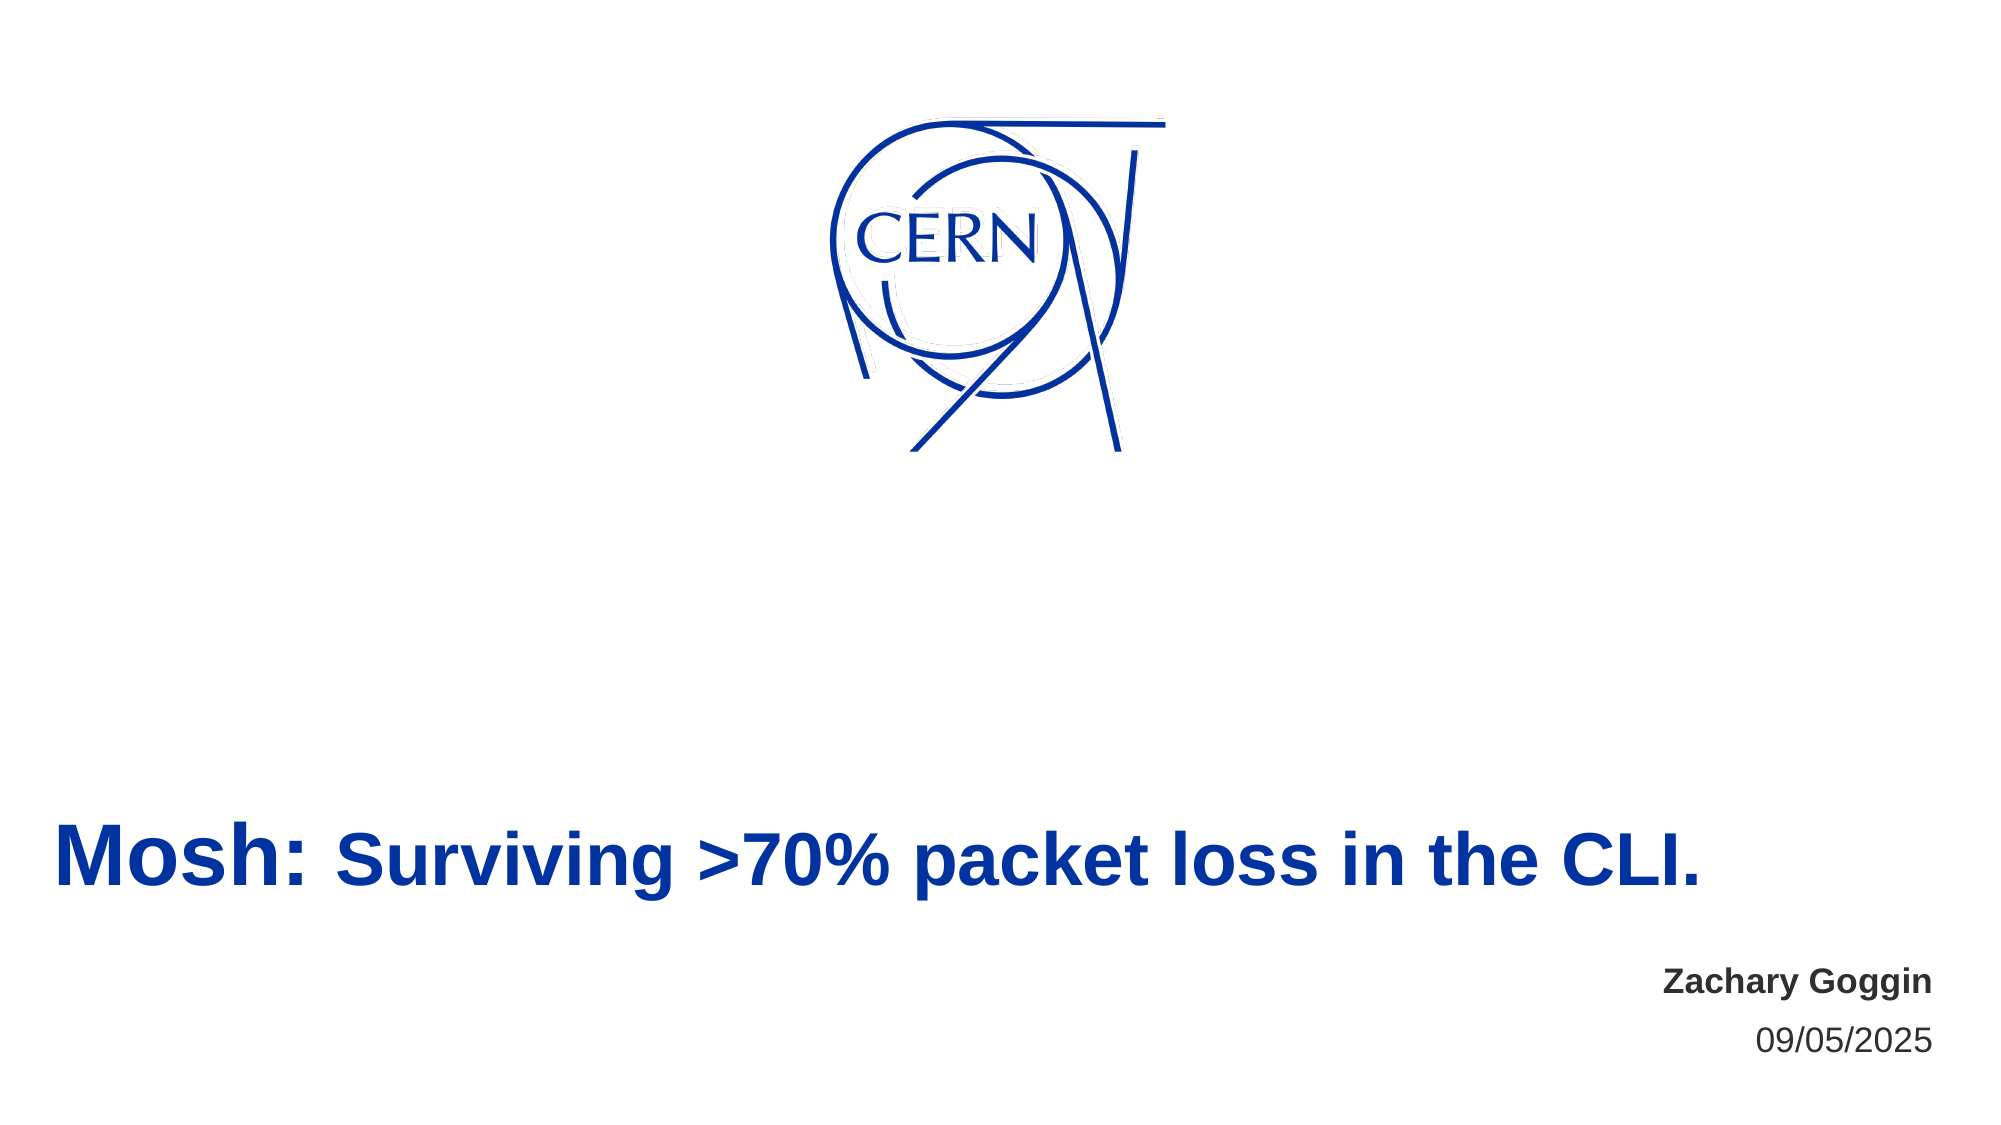

# Mosh: Surviving >70% packet loss in the CLI.
Zachary Goggin
09/05/2025